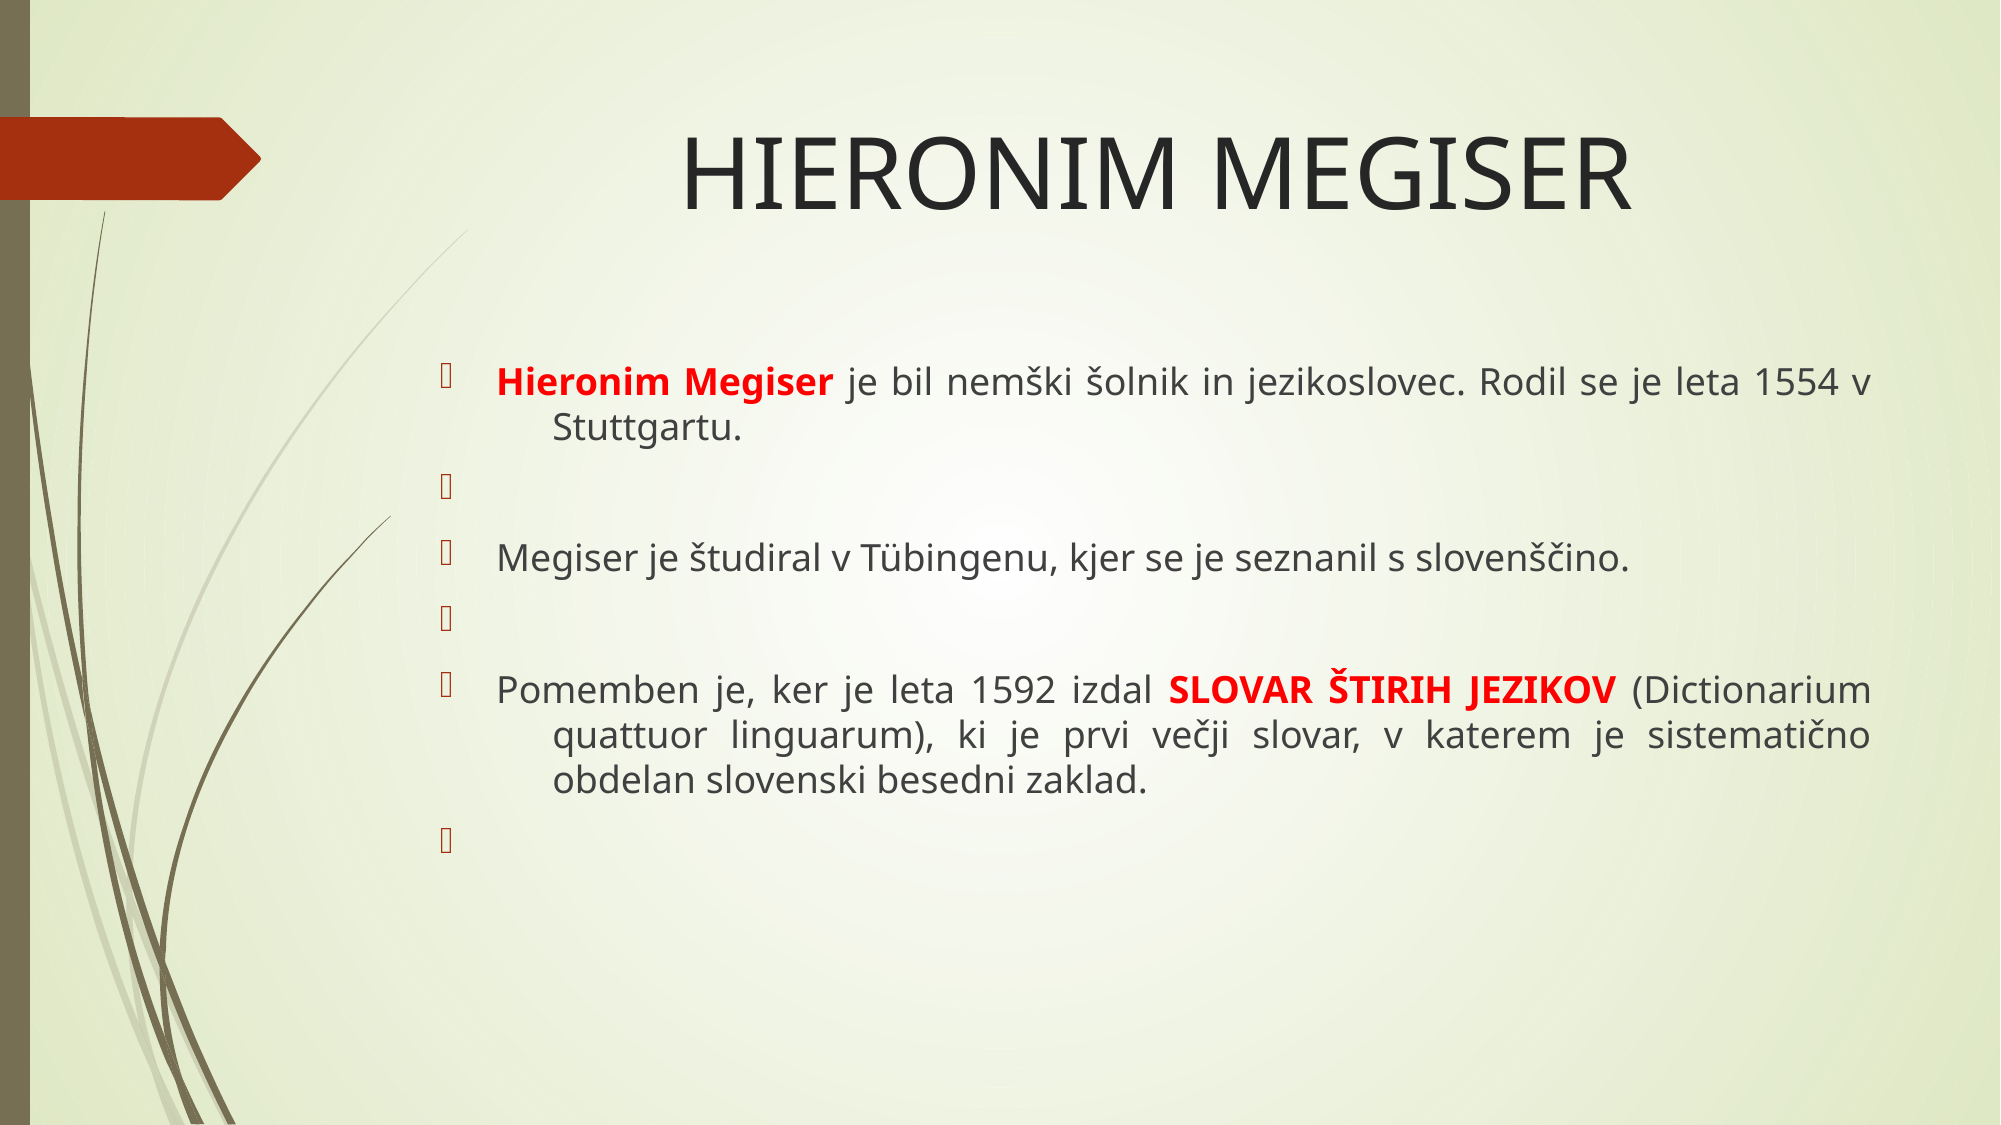

# HIERONIM MEGISER
Hieronim Megiser je bil nemški šolnik in jezikoslovec. Rodil se je leta 1554 v Stuttgartu.
Megiser je študiral v Tübingenu, kjer se je seznanil s slovenščino.
Pomemben je, ker je leta 1592 izdal SLOVAR ŠTIRIH JEZIKOV (Dictionarium quattuor linguarum), ki je prvi večji slovar, v katerem je sistematično obdelan slovenski besedni zaklad.